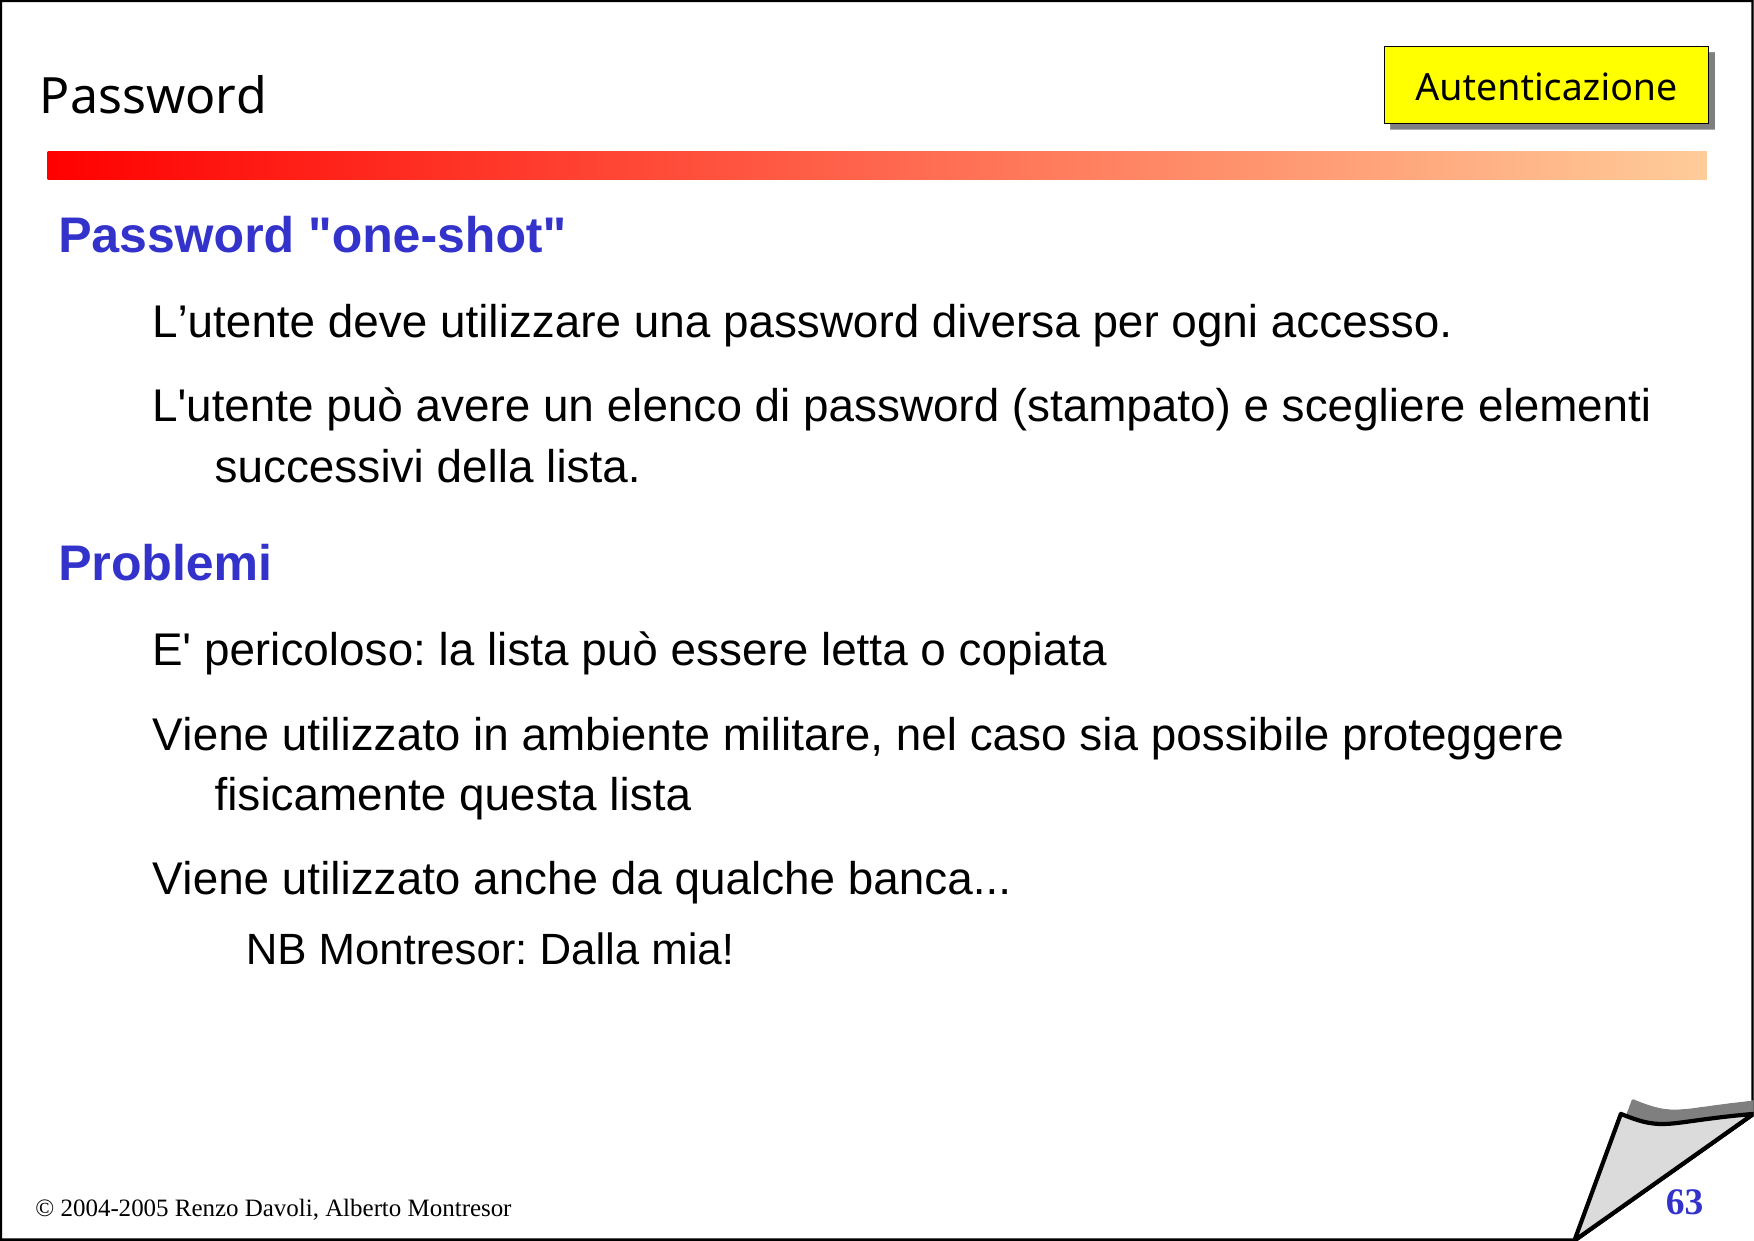

Autenticazione
# Password
Password "one-shot"
L’utente deve utilizzare una password diversa per ogni accesso.
L'utente può avere un elenco di password (stampato) e scegliere elementi successivi della lista.
Problemi
E' pericoloso: la lista può essere letta o copiata
Viene utilizzato in ambiente militare, nel caso sia possibile proteggere fisicamente questa lista
Viene utilizzato anche da qualche banca...
NB Montresor: Dalla mia!